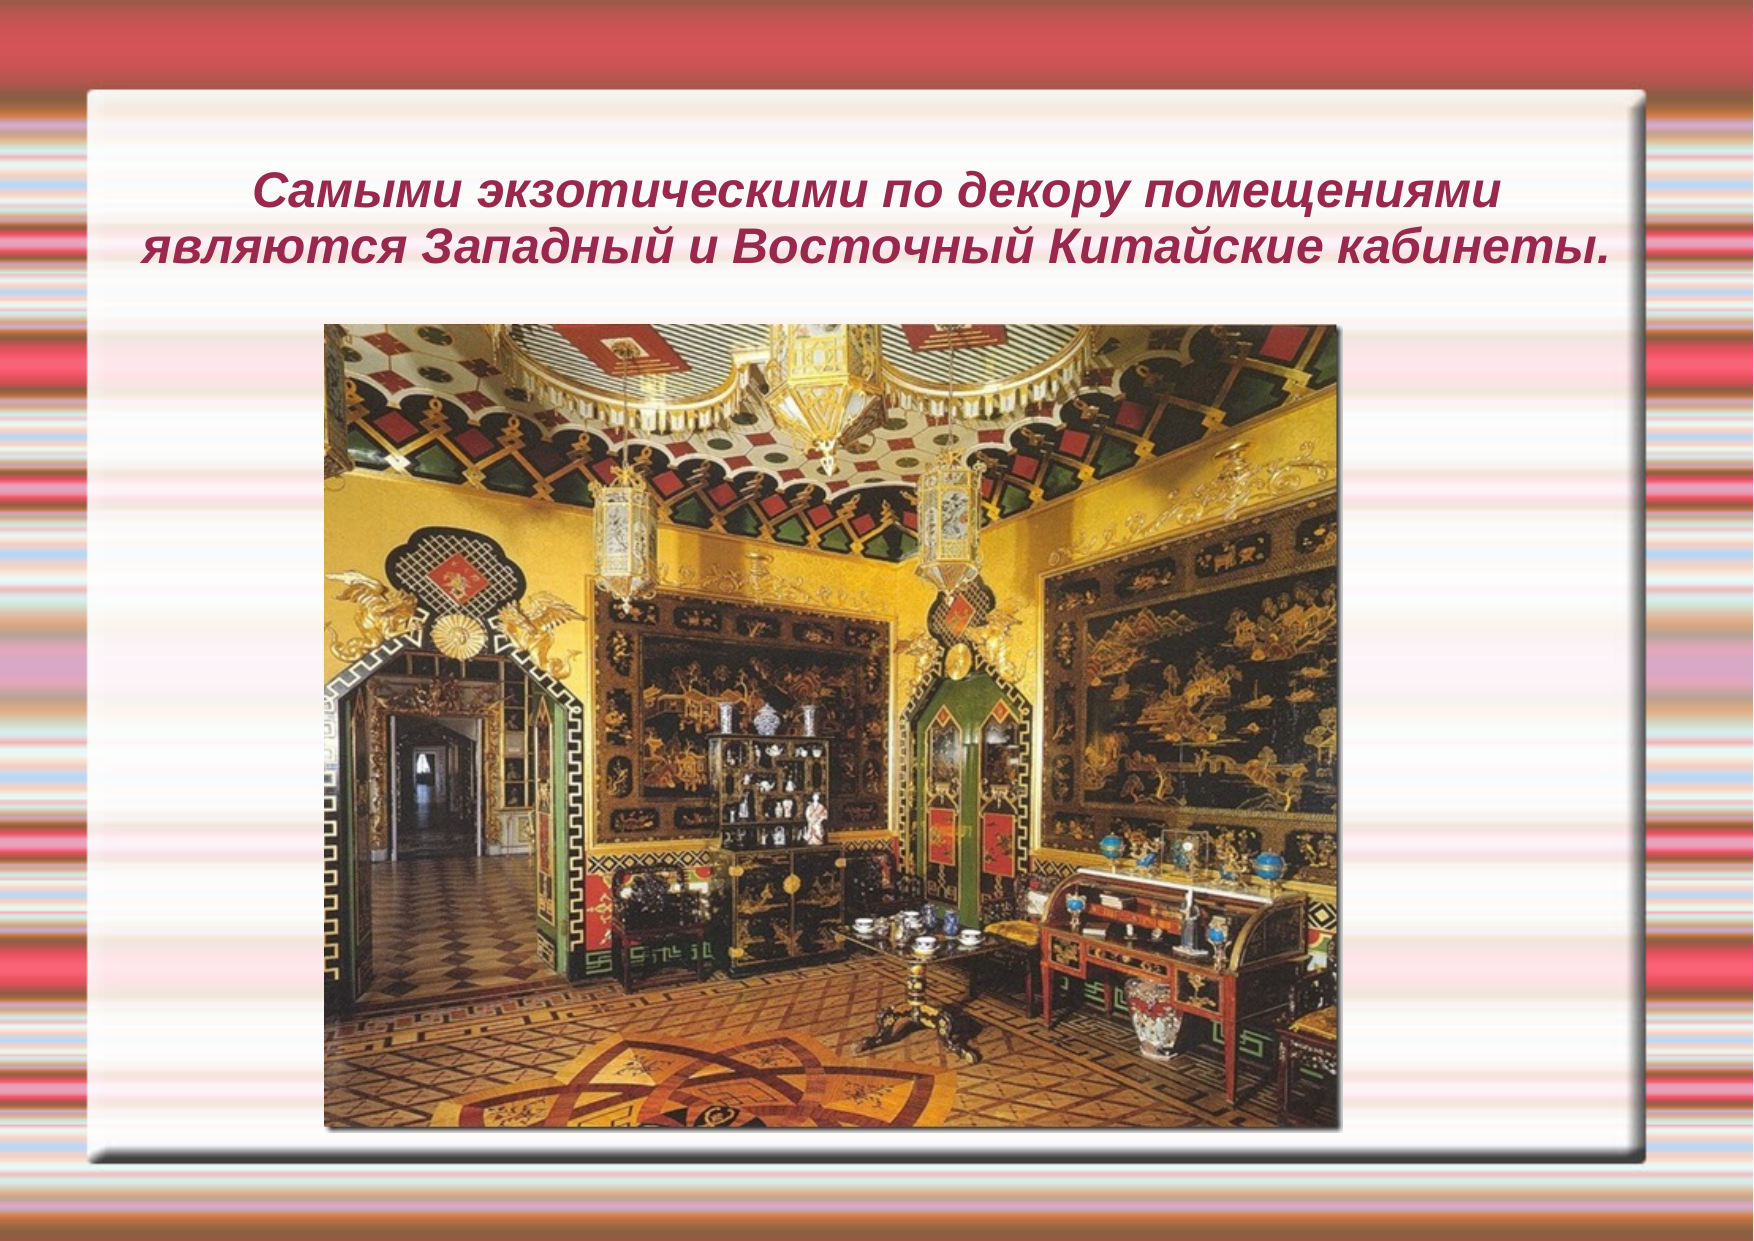

# Самыми экзотическими по декору помещениями являются Западный и Восточный Китайские кабинеты.